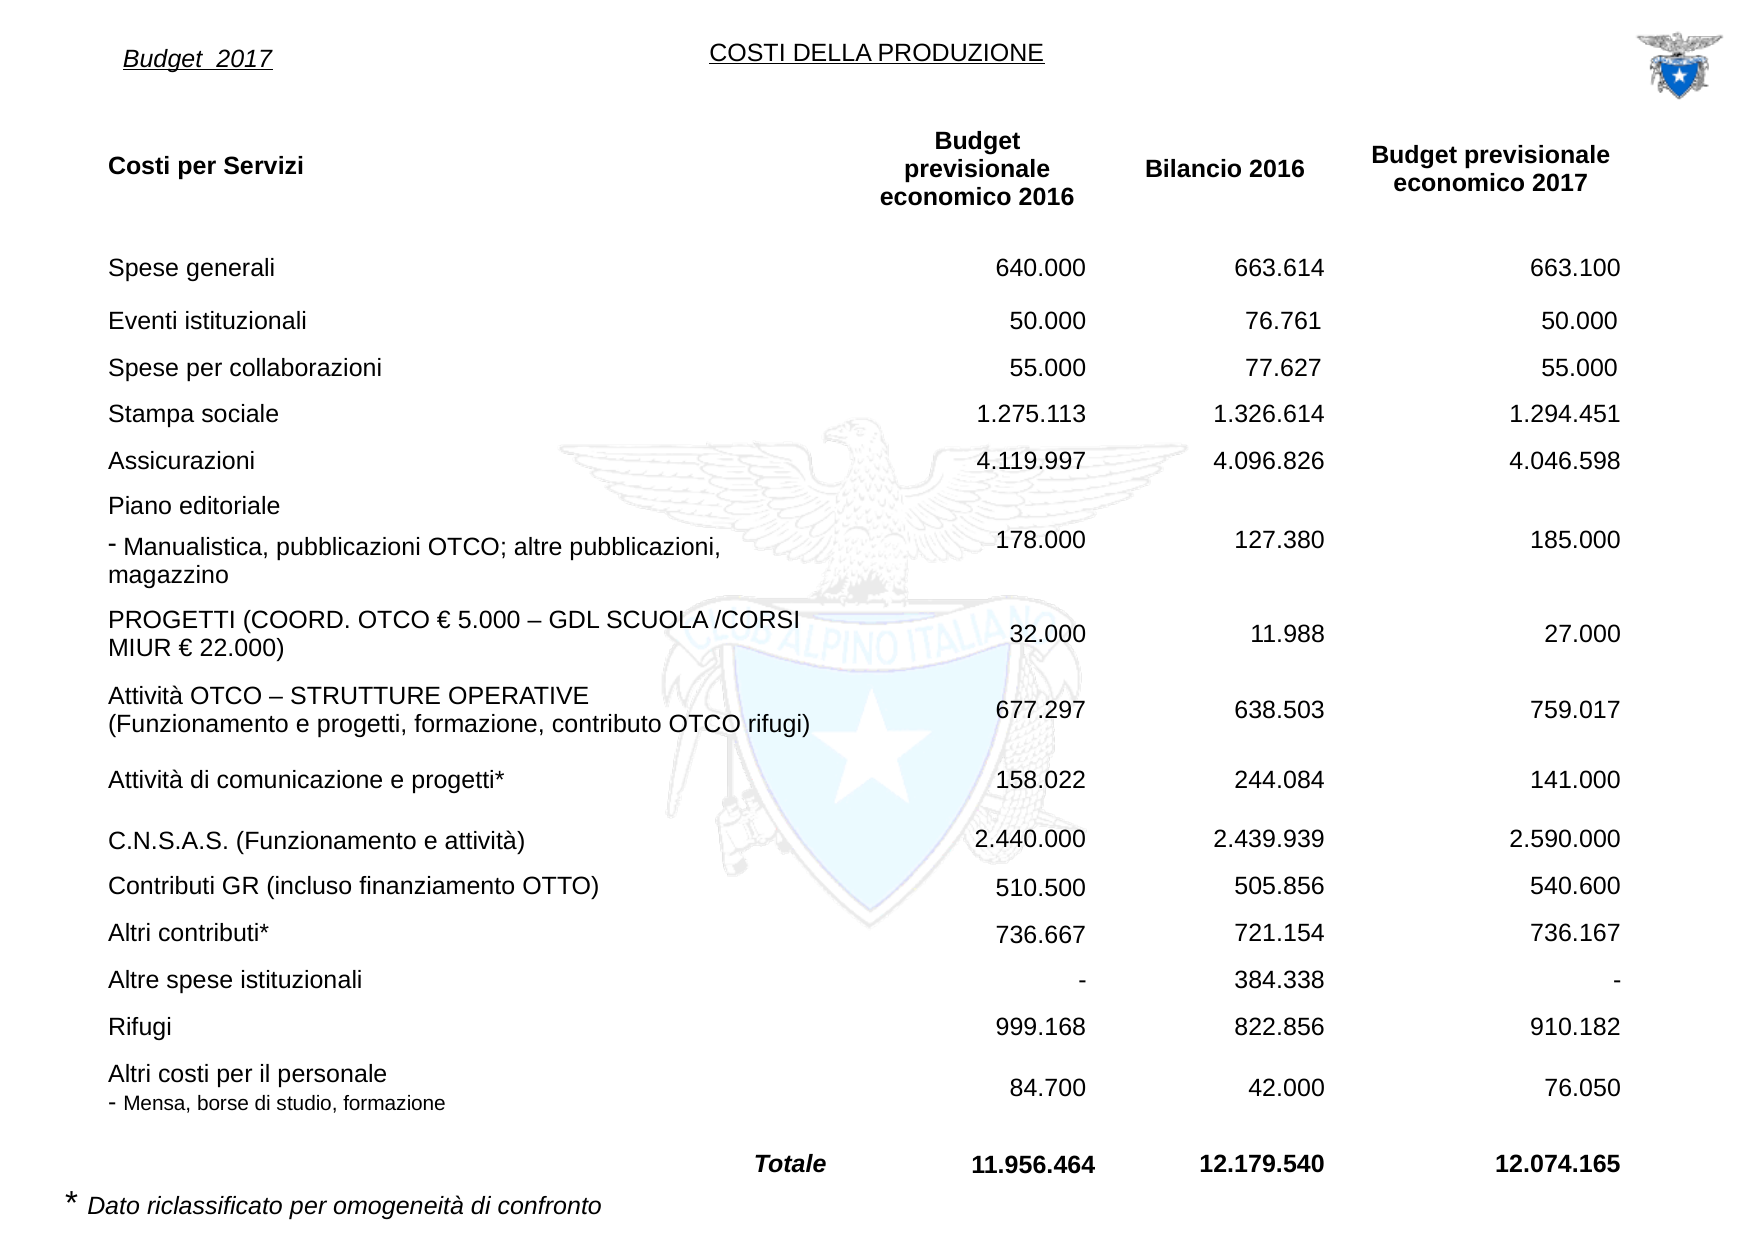

| COSTI DELLA PRODUZIONE |
| --- |
Budget 2017
| Costi per Servizi | Budget previsionale economico 2016 | Bilancio 2016 | Budget previsionale economico 2017 |
| --- | --- | --- | --- |
| Spese generali | 640.000 | 663.614 | 663.100 |
| Eventi istituzionali | 50.000 | 76.761 | 50.000 |
| Spese per collaborazioni | 55.000 | 77.627 | 55.000 |
| Stampa sociale | 1.275.113 | 1.326.614 | 1.294.451 |
| Assicurazioni | 4.119.997 | 4.096.826 | 4.046.598 |
| Piano editoriale Manualistica, pubblicazioni OTCO; altre pubblicazioni, magazzino | 178.000 | 127.380 | 185.000 |
| PROGETTI (COORD. OTCO € 5.000 – GDL SCUOLA /CORSI MIUR € 22.000) | 32.000 | 11.988 | 27.000 |
| Attività OTCO – STRUTTURE OPERATIVE (Funzionamento e progetti, formazione, contributo OTCO rifugi) | 677.297 | 638.503 | 759.017 |
| Attività di comunicazione e progetti\* | 158.022 | 244.084 | 141.000 |
| C.N.S.A.S. (Funzionamento e attività) | 2.440.000 | 2.439.939 | 2.590.000 |
| Contributi GR (incluso finanziamento OTTO) | 510.500 | 505.856 | 540.600 |
| Altri contributi\* | 736.667 | 721.154 | 736.167 |
| Altre spese istituzionali | - | 384.338 | - |
| Rifugi | 999.168 | 822.856 | 910.182 |
| Altri costi per il personale - Mensa, borse di studio, formazione | 84.700 | 42.000 | 76.050 |
| Totale | 11.956.464 | 12.179.540 | 12.074.165 |
* Dato riclassificato per omogeneità di confronto